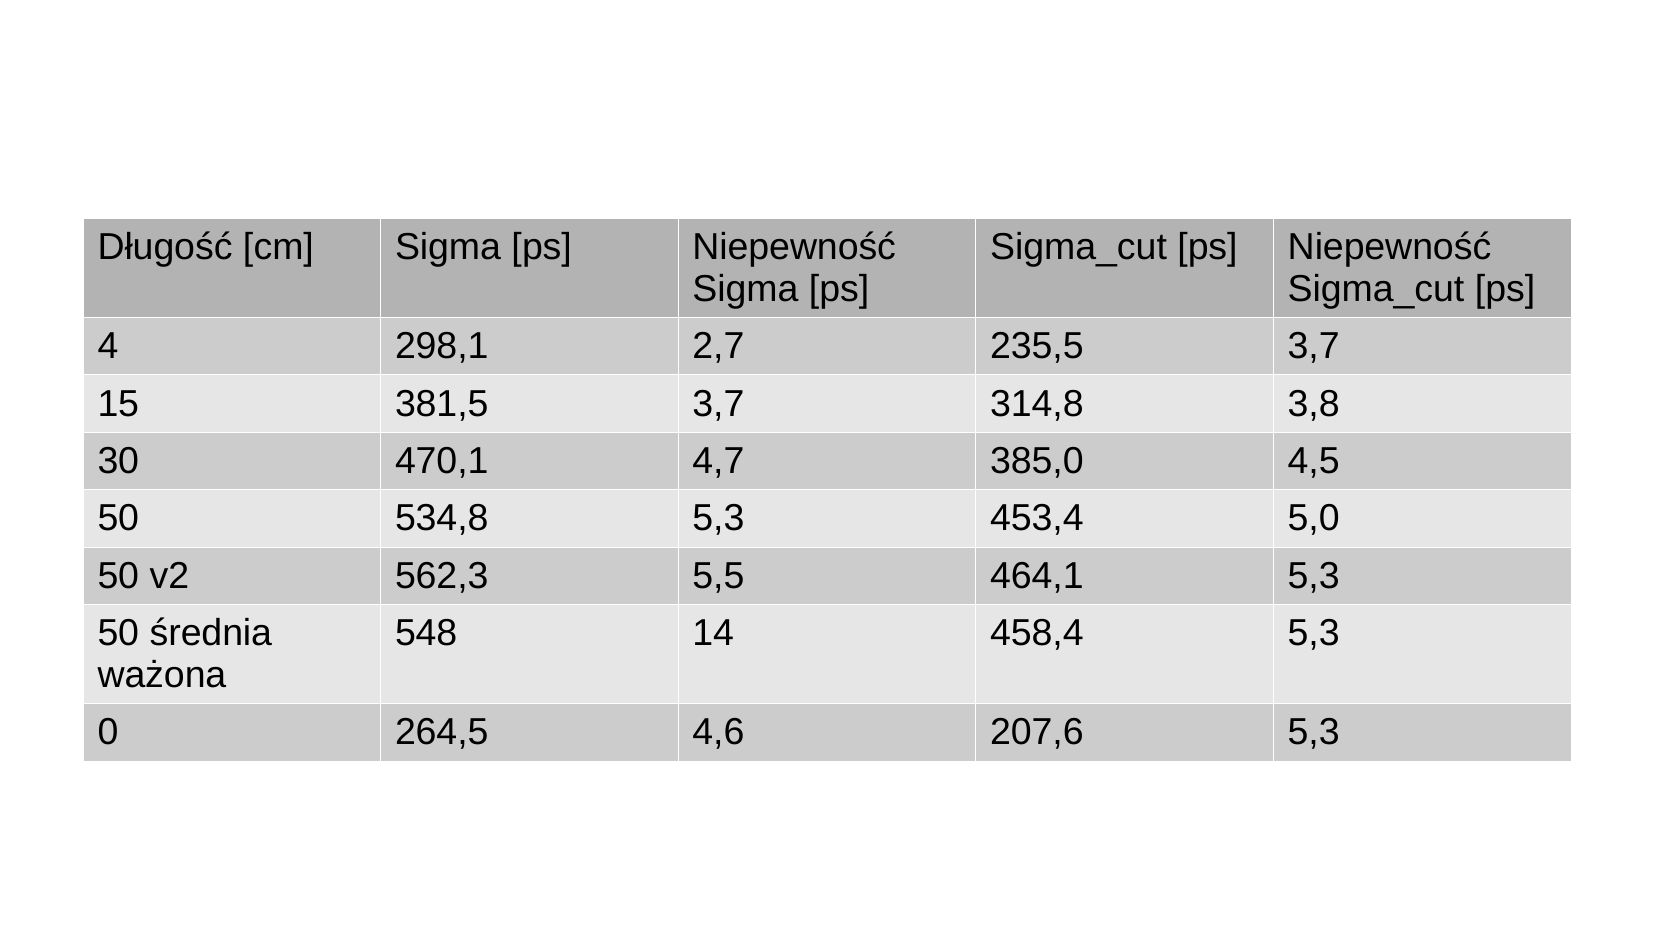

#
| Długość [cm] | Sigma [ps] | Niepewność Sigma [ps] | Sigma\_cut [ps] | Niepewność Sigma\_cut [ps] |
| --- | --- | --- | --- | --- |
| 4 | 298,1 | 2,7 | 235,5 | 3,7 |
| 15 | 381,5 | 3,7 | 314,8 | 3,8 |
| 30 | 470,1 | 4,7 | 385,0 | 4,5 |
| 50 | 534,8 | 5,3 | 453,4 | 5,0 |
| 50 v2 | 562,3 | 5,5 | 464,1 | 5,3 |
| 50 średnia ważona | 548 | 14 | 458,4 | 5,3 |
| 0 | 264,5 | 4,6 | 207,6 | 5,3 |